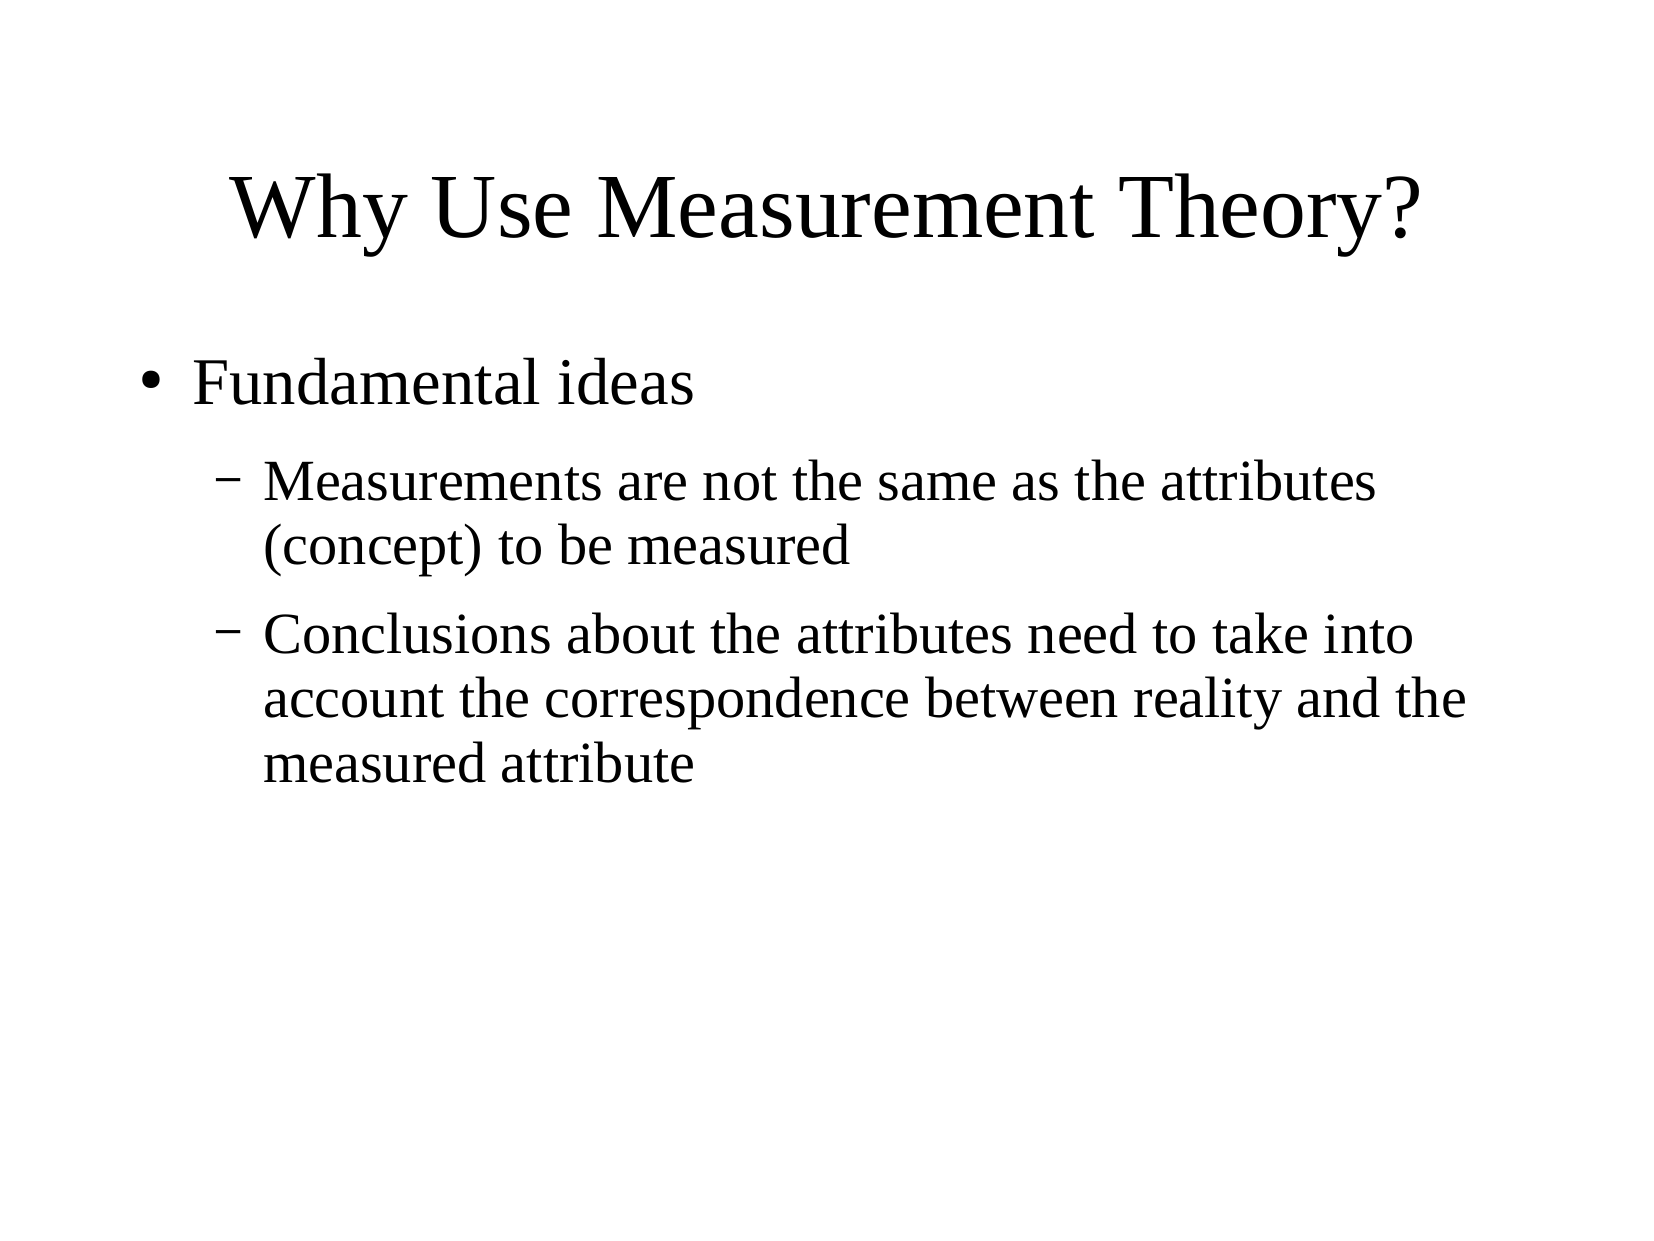

# Why Use Measurement Theory?
Fundamental ideas
Measurements are not the same as the attributes (concept) to be measured
Conclusions about the attributes need to take into account the correspondence between reality and the measured attribute